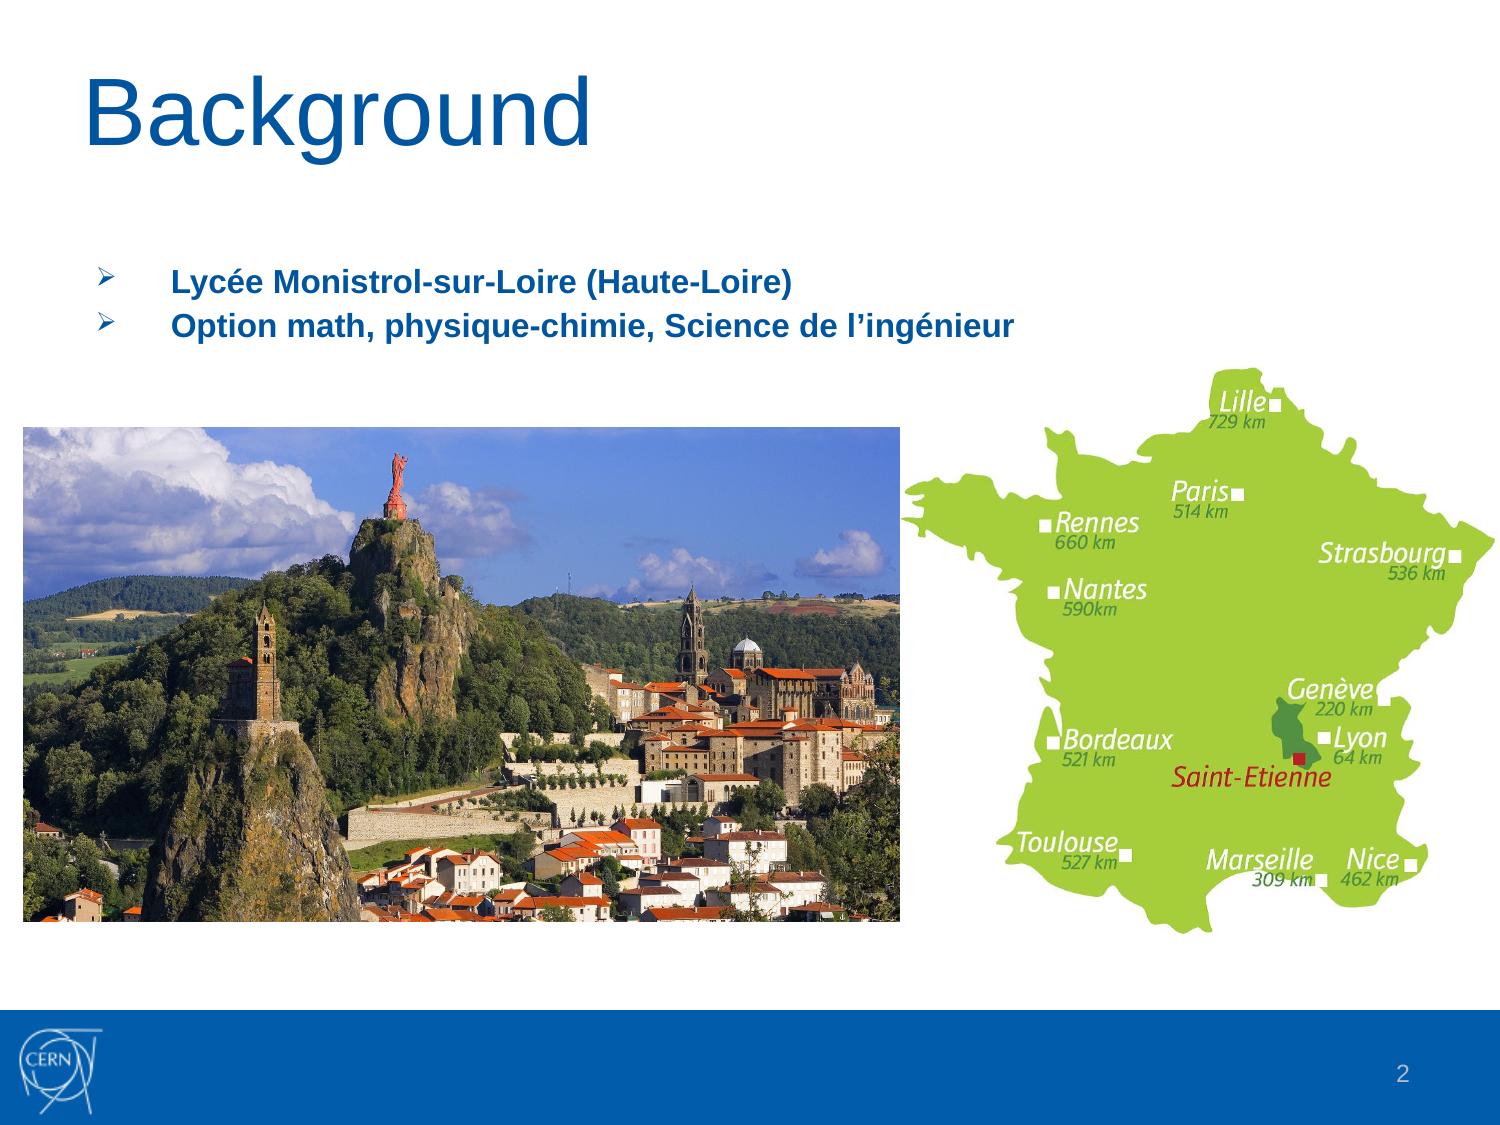

# Background
Lycée Monistrol-sur-Loire (Haute-Loire)
Option math, physique-chimie, Science de l’ingénieur